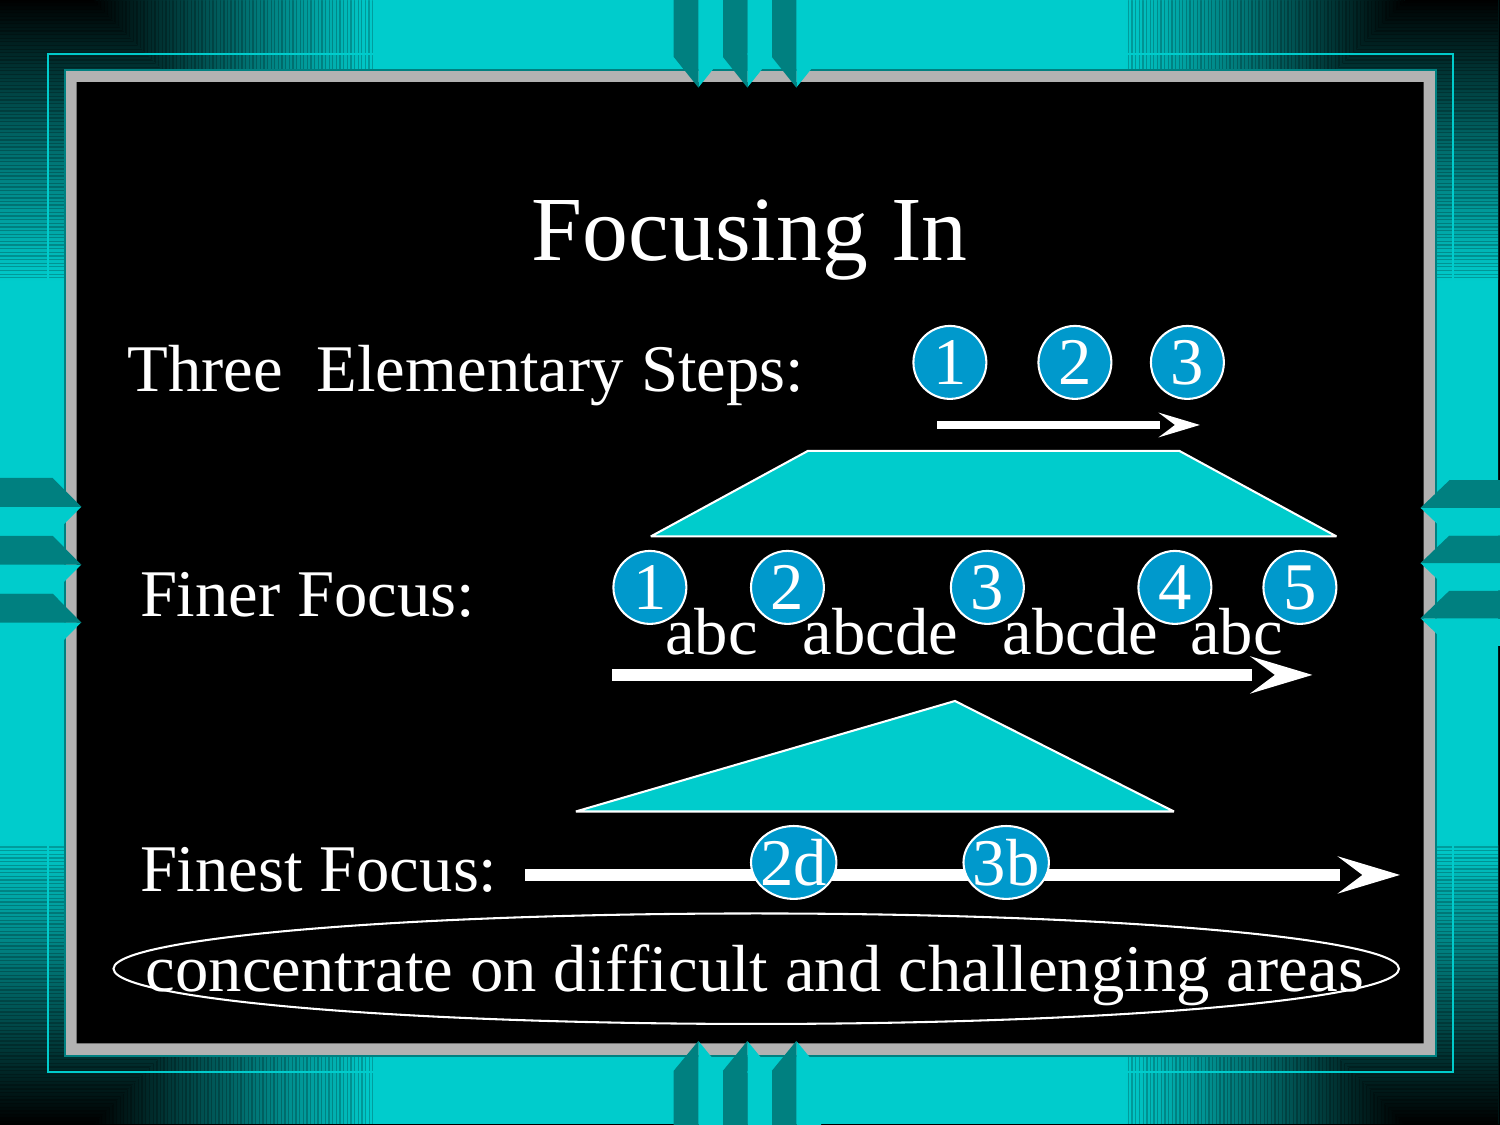

# Focusing In
Three Elementary Steps:
1
2
3
Finer Focus:
1
2
3
4
5
abc
abcde
abcde
abc
Finest Focus:
2d
3b
concentrate on difficult and challenging areas